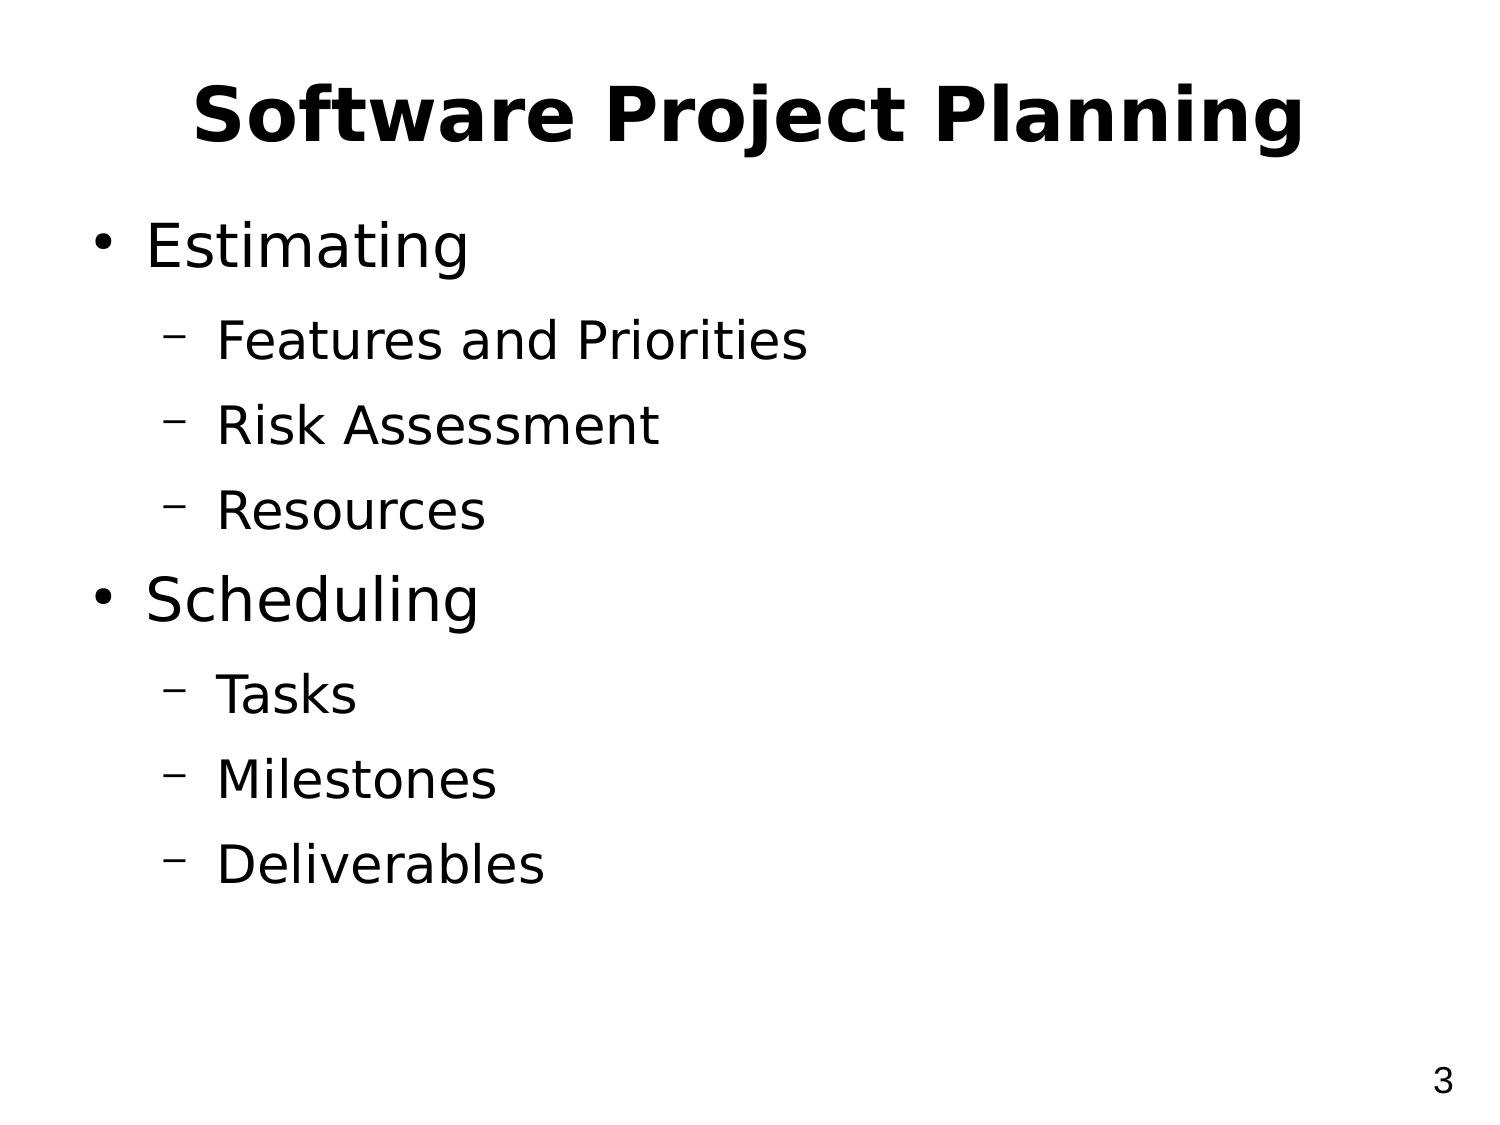

# Software Project Planning
Estimating
Features and Priorities
Risk Assessment
Resources
Scheduling
Tasks
Milestones
Deliverables